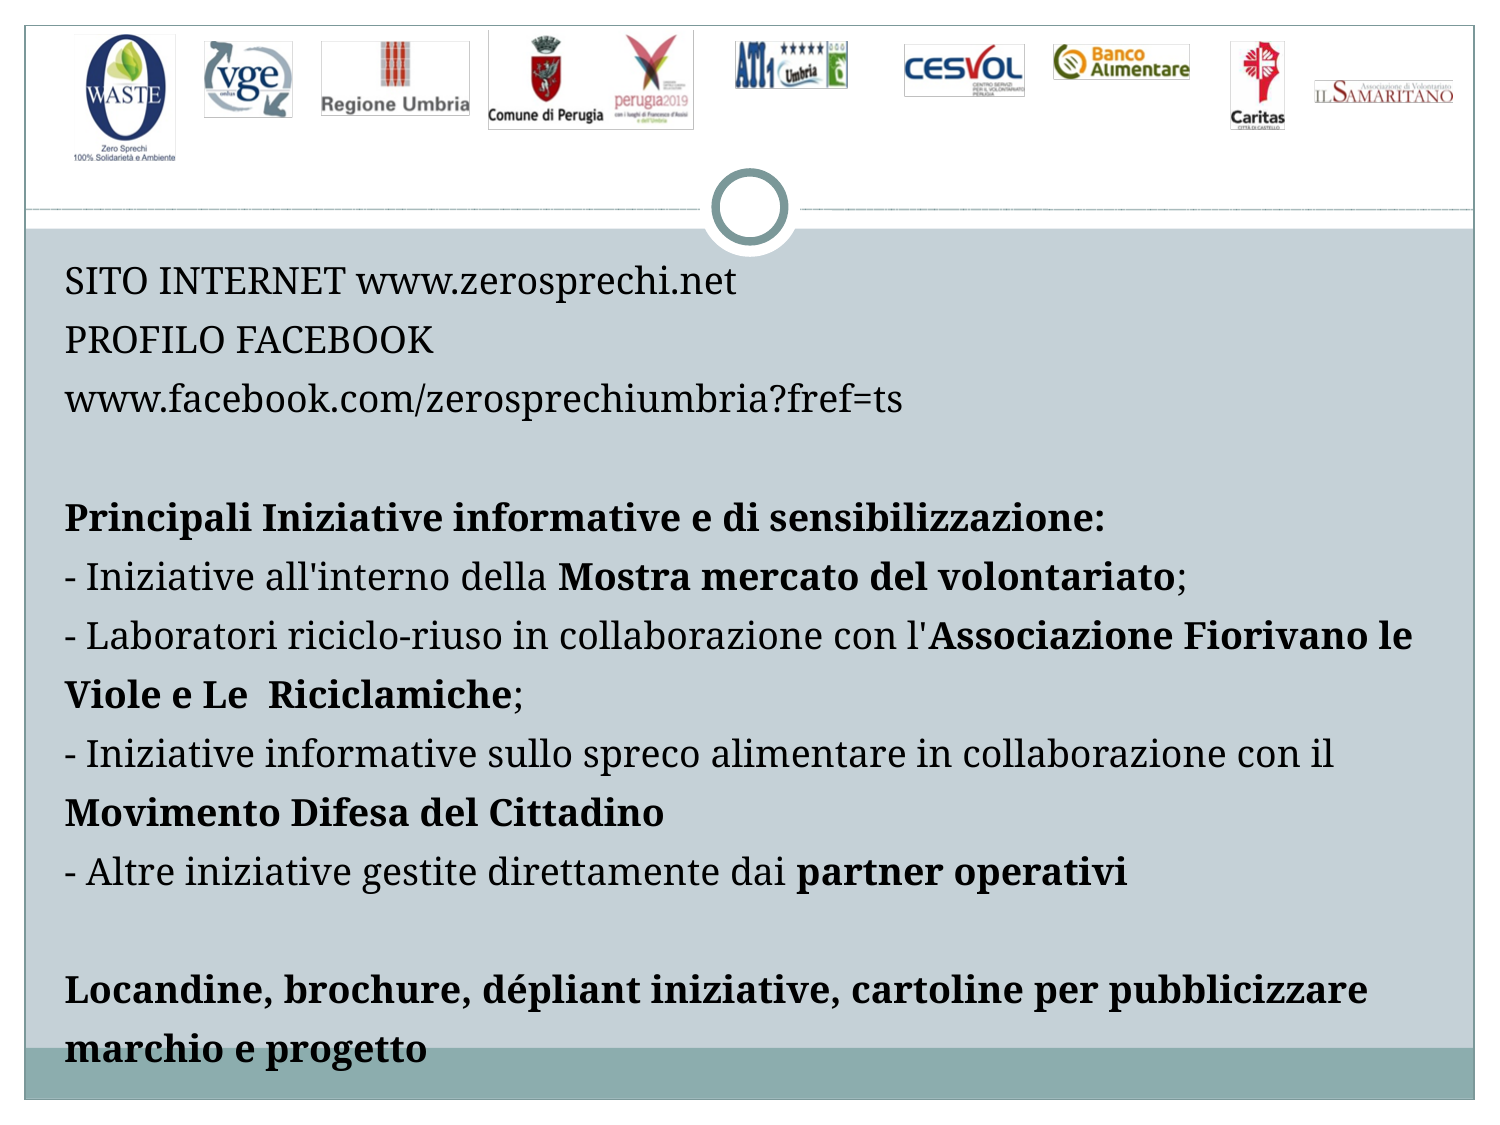

#
SITO INTERNET www.zerosprechi.net
PROFILO FACEBOOK
www.facebook.com/zerosprechiumbria?fref=ts
Principali Iniziative informative e di sensibilizzazione:
- Iniziative all'interno della Mostra mercato del volontariato;
- Laboratori riciclo-riuso in collaborazione con l'Associazione Fiorivano le
Viole e Le Riciclamiche;
- Iniziative informative sullo spreco alimentare in collaborazione con il
Movimento Difesa del Cittadino
- Altre iniziative gestite direttamente dai partner operativi
Locandine, brochure, dépliant iniziative, cartoline per pubblicizzare
marchio e progetto